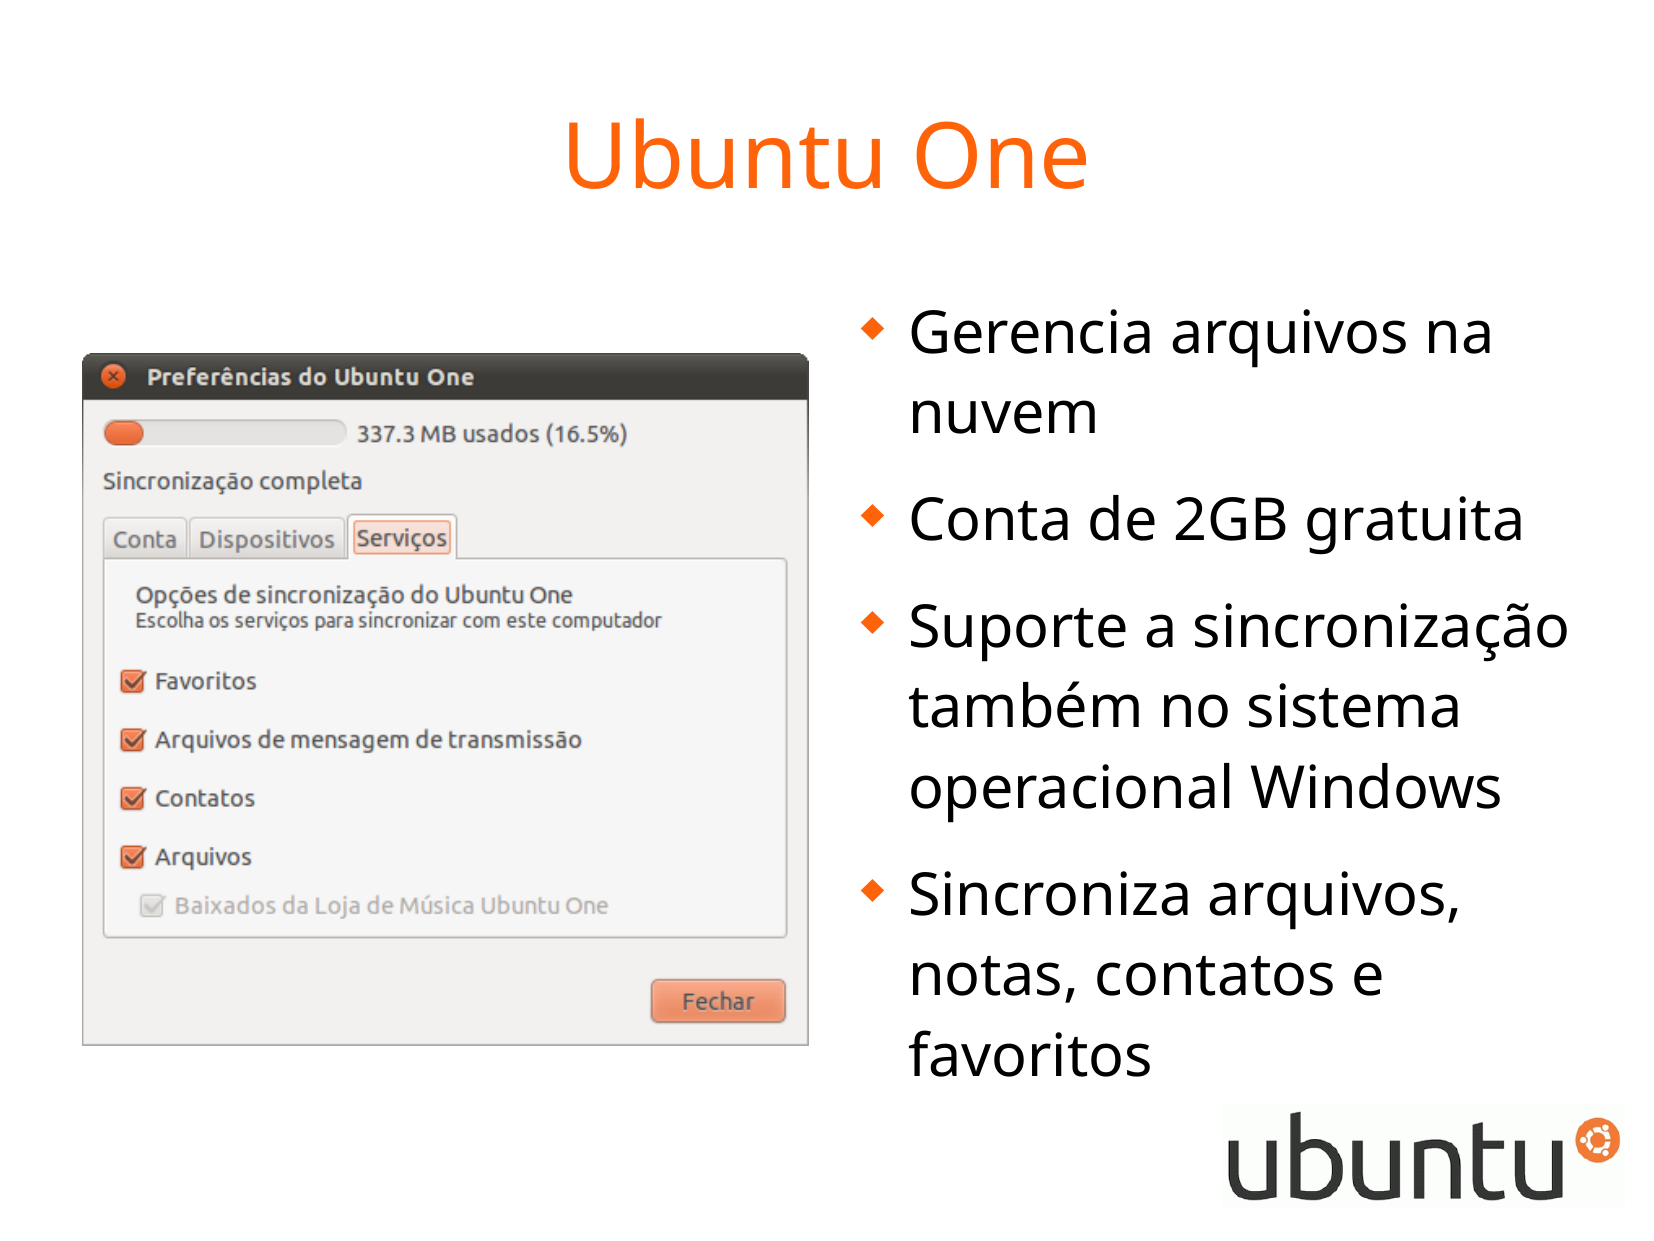

# Ubuntu One
Gerencia arquivos na nuvem
Conta de 2GB gratuita
Suporte a sincronização também no sistema operacional Windows
Sincroniza arquivos, notas, contatos e favoritos